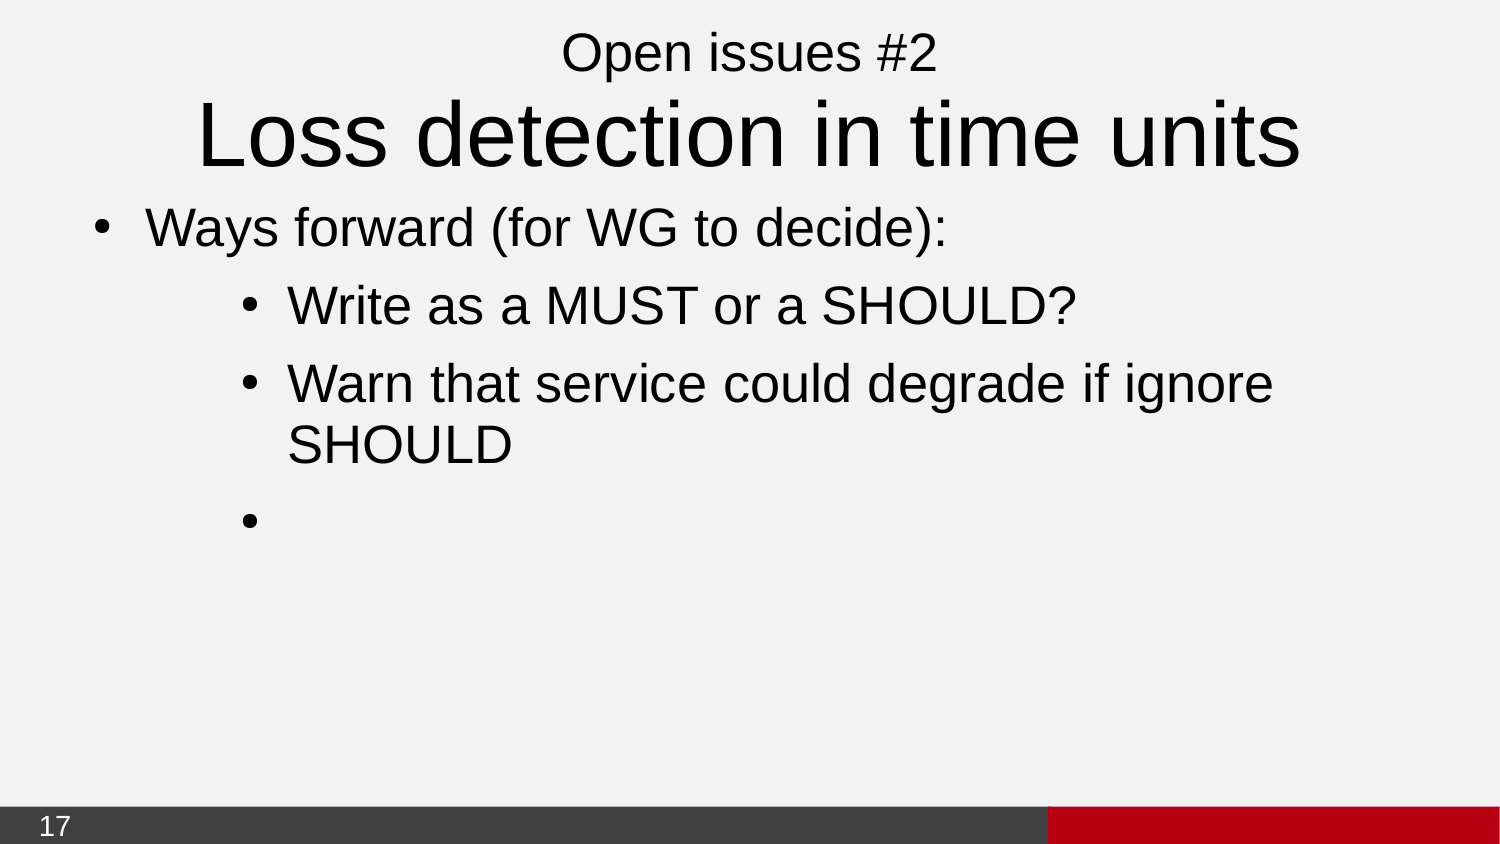

# Open issues #2 Loss detection in time units
Ways forward (for WG to decide):
Write as a MUST or a SHOULD?
Warn that service could degrade if ignore SHOULD
17